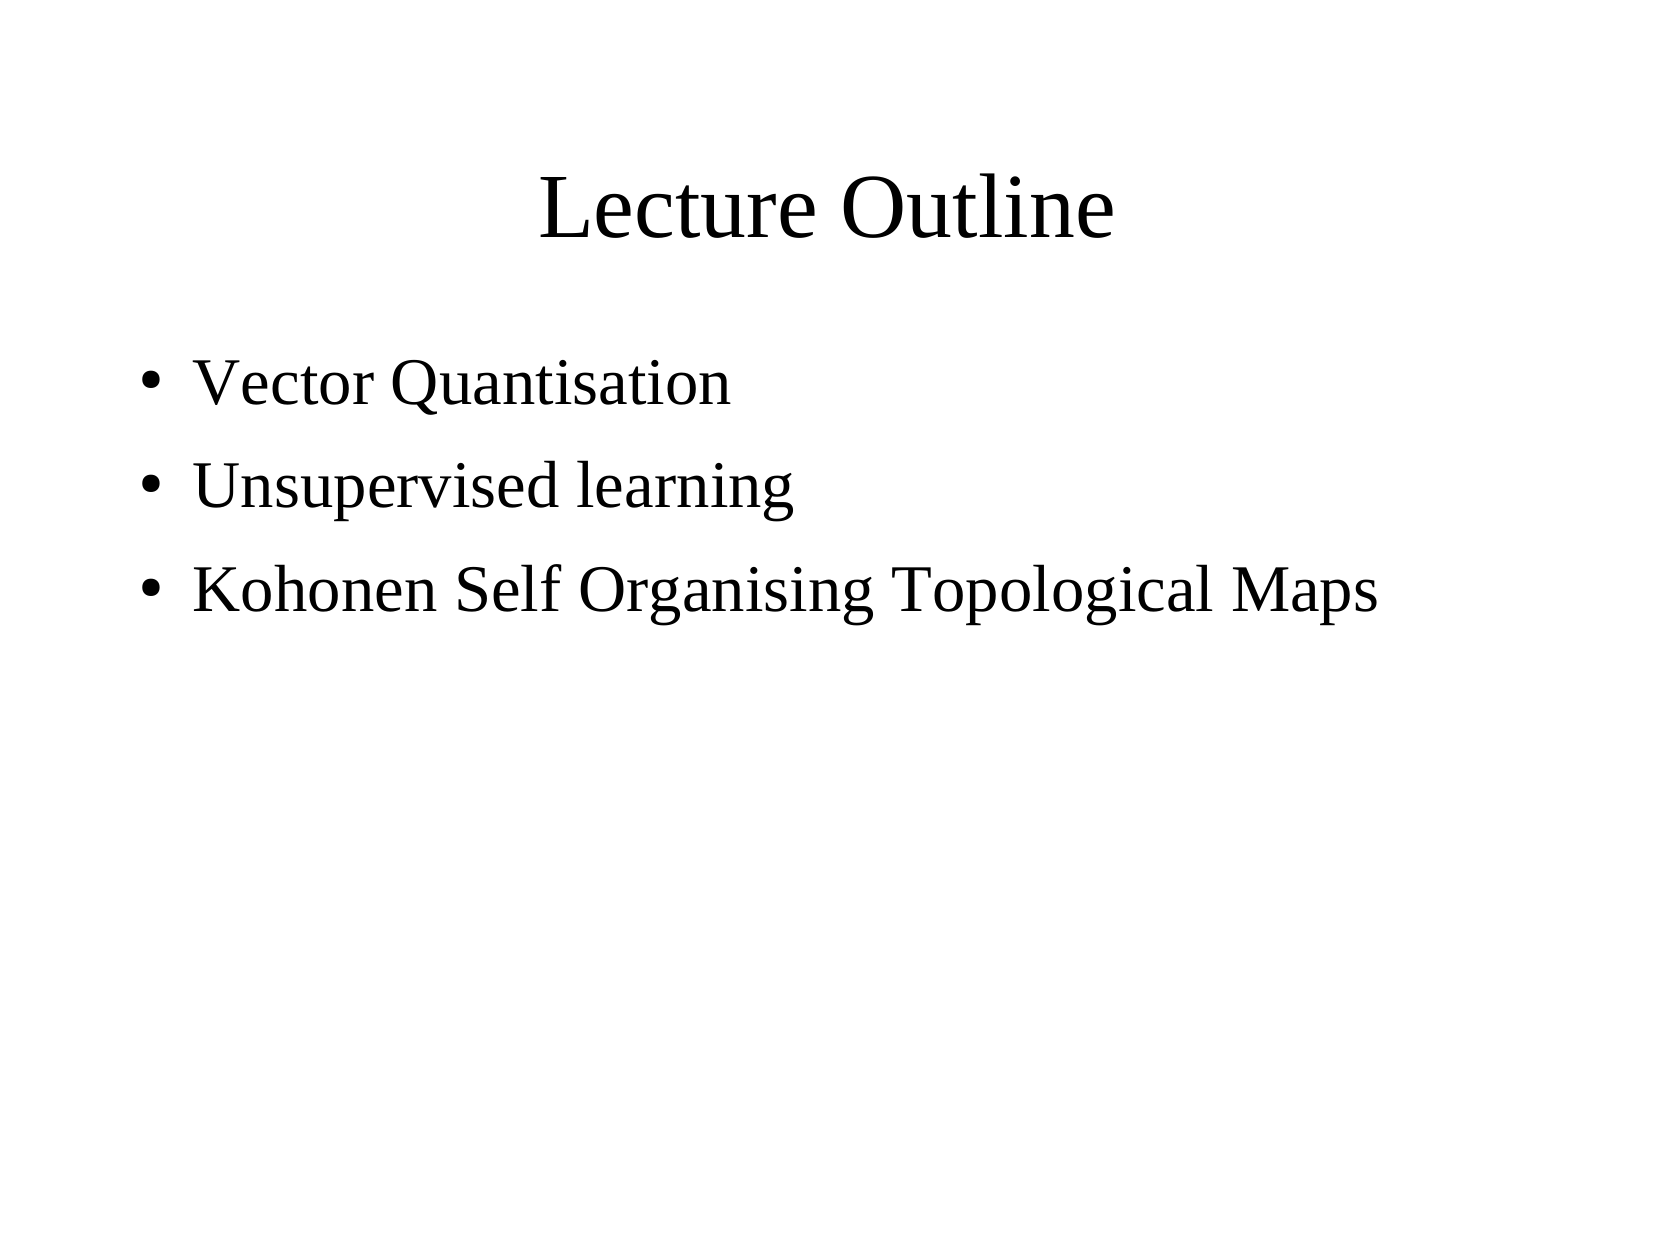

# Lecture Outline
Vector Quantisation
Unsupervised learning
Kohonen Self Organising Topological Maps